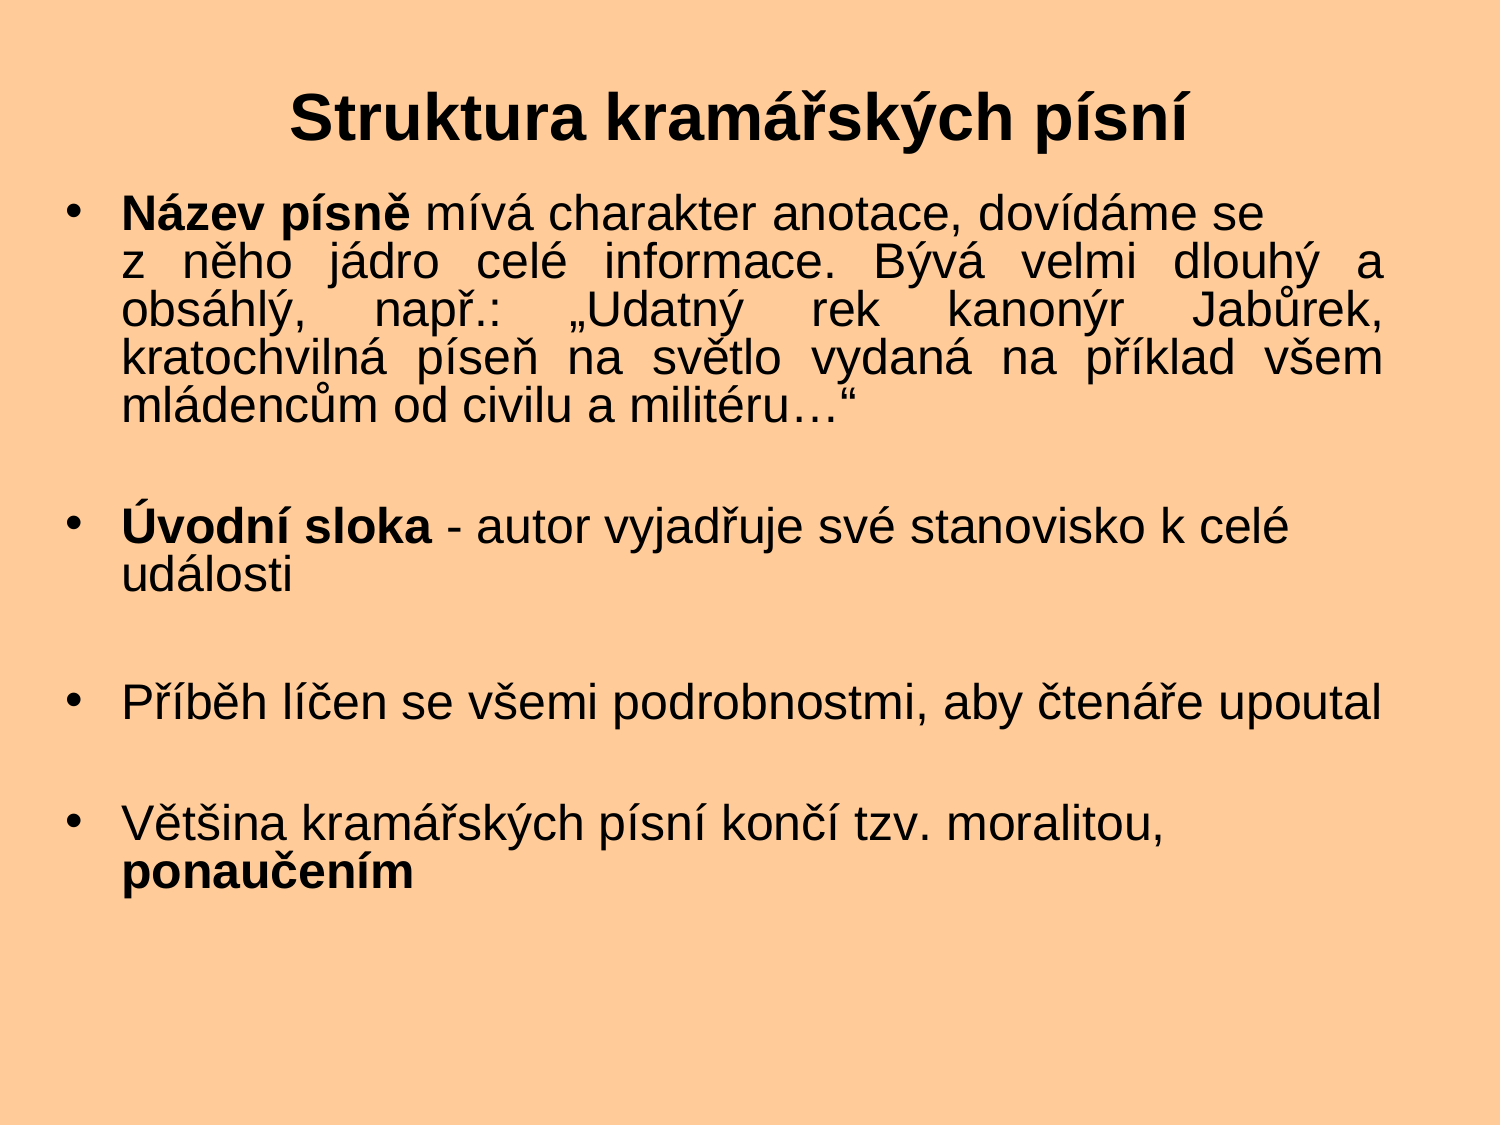

# Struktura kramářských písní
Název písně mívá charakter anotace, dovídáme se z něho jádro celé informace. Bývá velmi dlouhý a obsáhlý, např.: „Udatný rek kanonýr Jabůrek, kratochvilná píseň na světlo vydaná na příklad všem mládencům od civilu a militéru…“
Úvodní sloka - autor vyjadřuje své stanovisko k celé události
Příběh líčen se všemi podrobnostmi, aby čtenáře upoutal
Většina kramářských písní končí tzv. moralitou, ponaučením